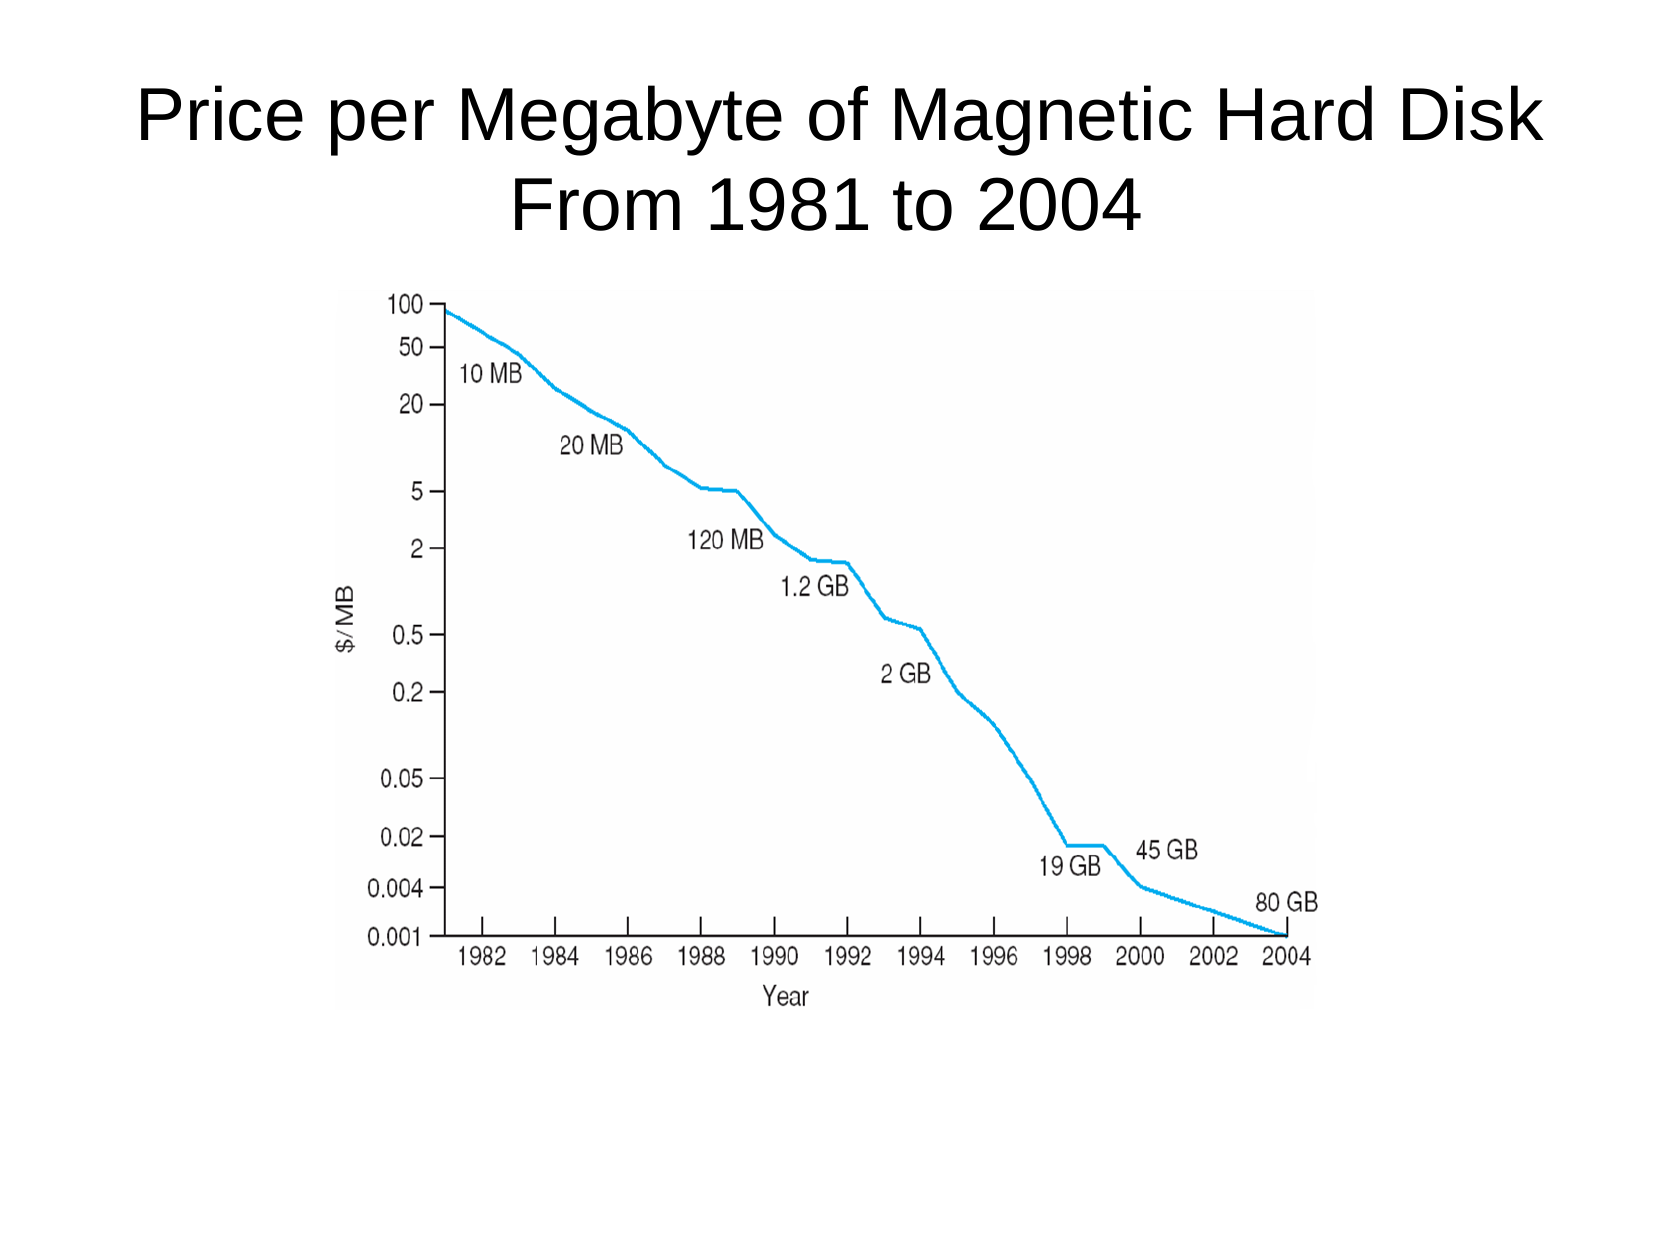

# Price per Megabyte of Magnetic Hard Disk From 1981 to 2004